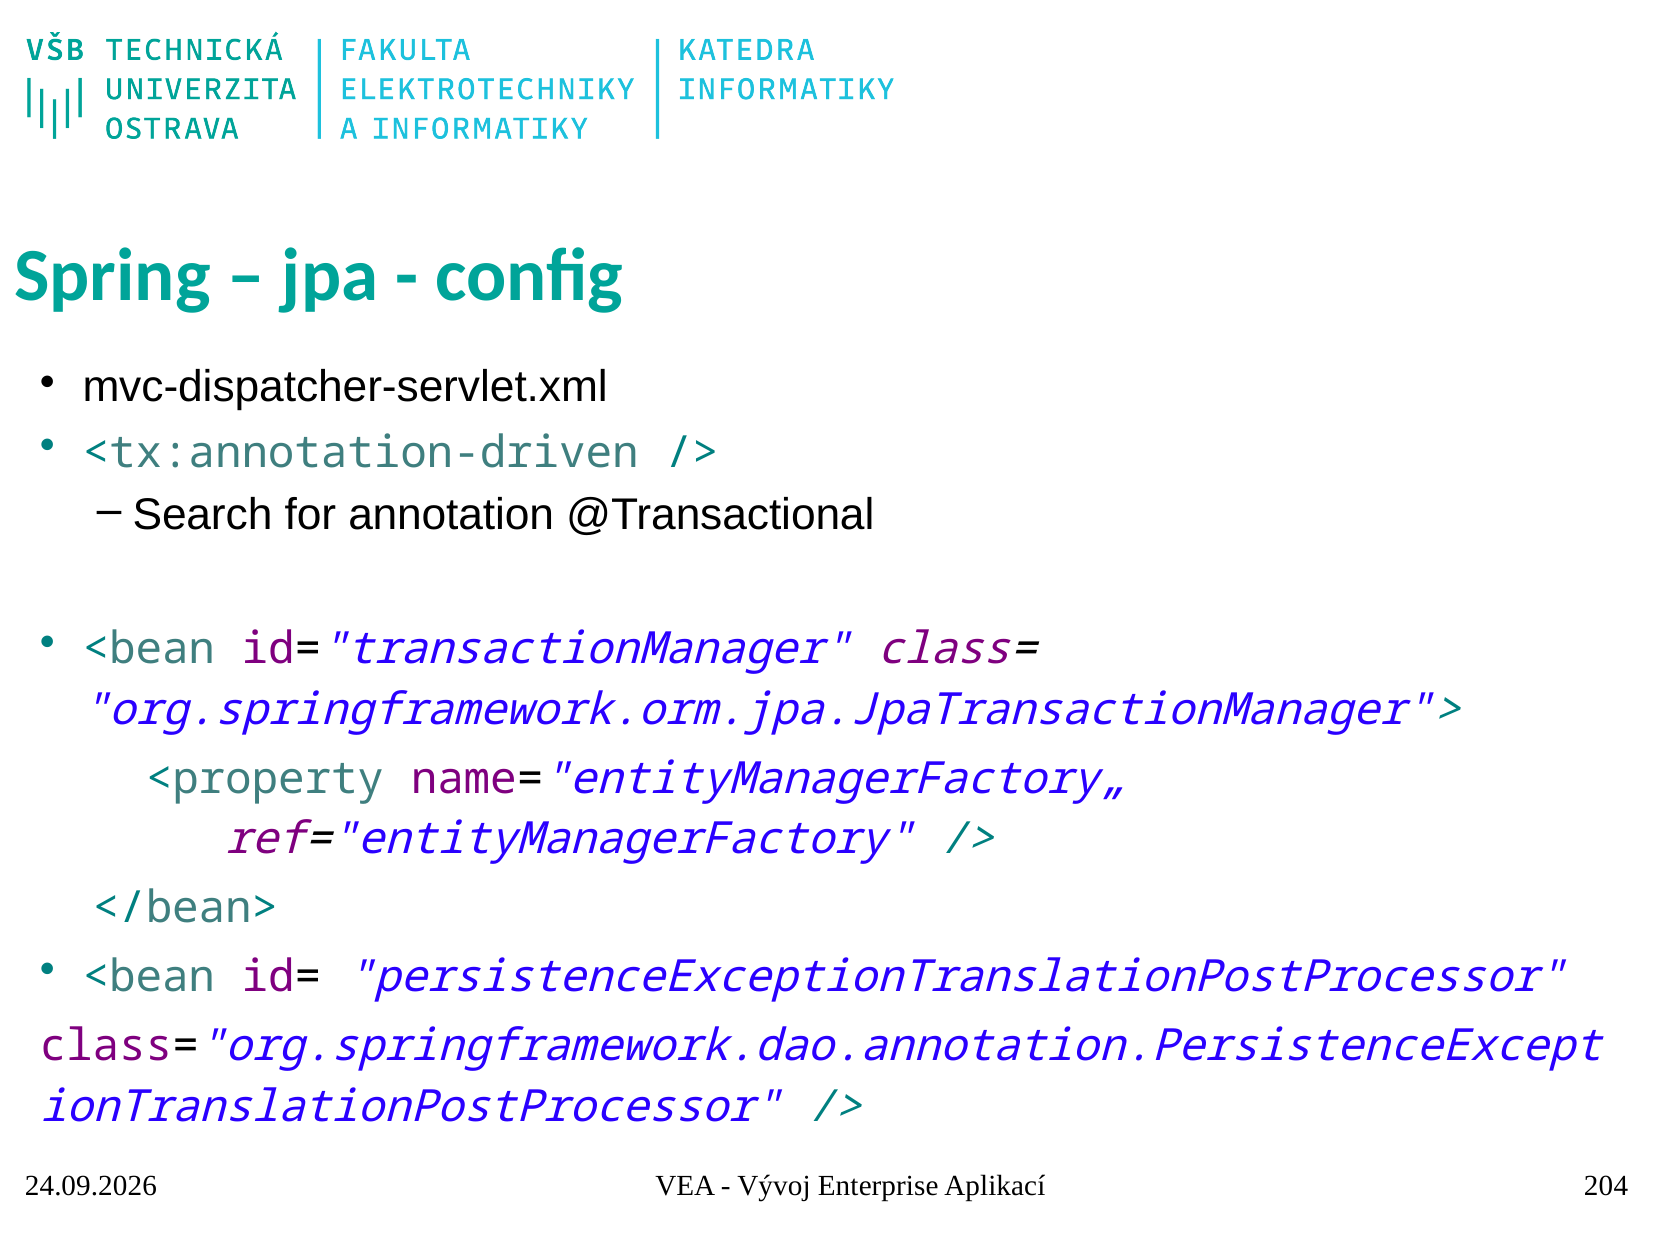

Spring – jpa - config
# mvc-dispatcher-servlet.xml
<tx:annotation-driven />
Search for annotation @Transactional
<bean id="transactionManager" class= "org.springframework.orm.jpa.JpaTransactionManager">
 <property name="entityManagerFactory„
 ref="entityManagerFactory" />
 </bean>
<bean id= "persistenceExceptionTranslationPostProcessor"
class="org.springframework.dao.annotation.PersistenceExceptionTranslationPostProcessor" />
VEA - Vývoj Enterprise Aplikací
204